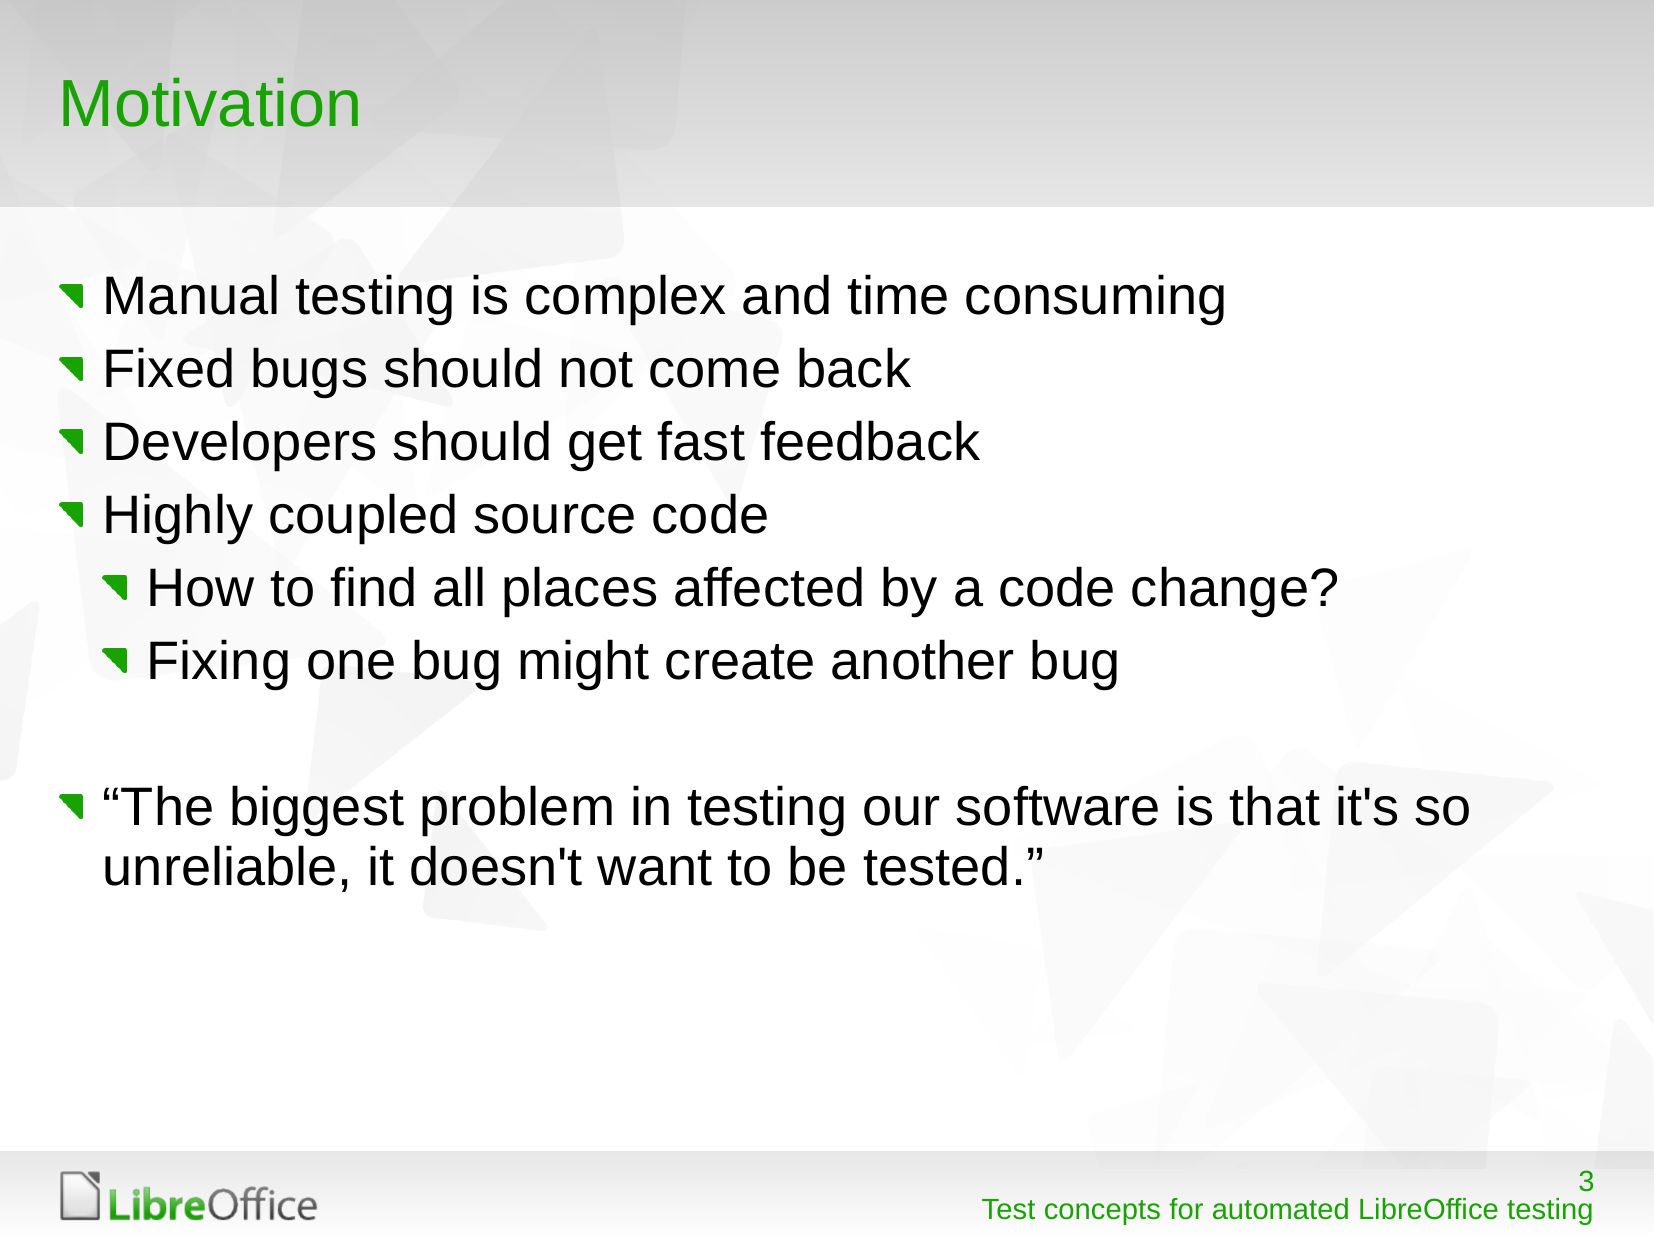

# Motivation
Manual testing is complex and time consuming
Fixed bugs should not come back
Developers should get fast feedback
Highly coupled source code
How to find all places affected by a code change?
Fixing one bug might create another bug
“The biggest problem in testing our software is that it's so unreliable, it doesn't want to be tested.”
3
Test concepts for automated LibreOffice testing